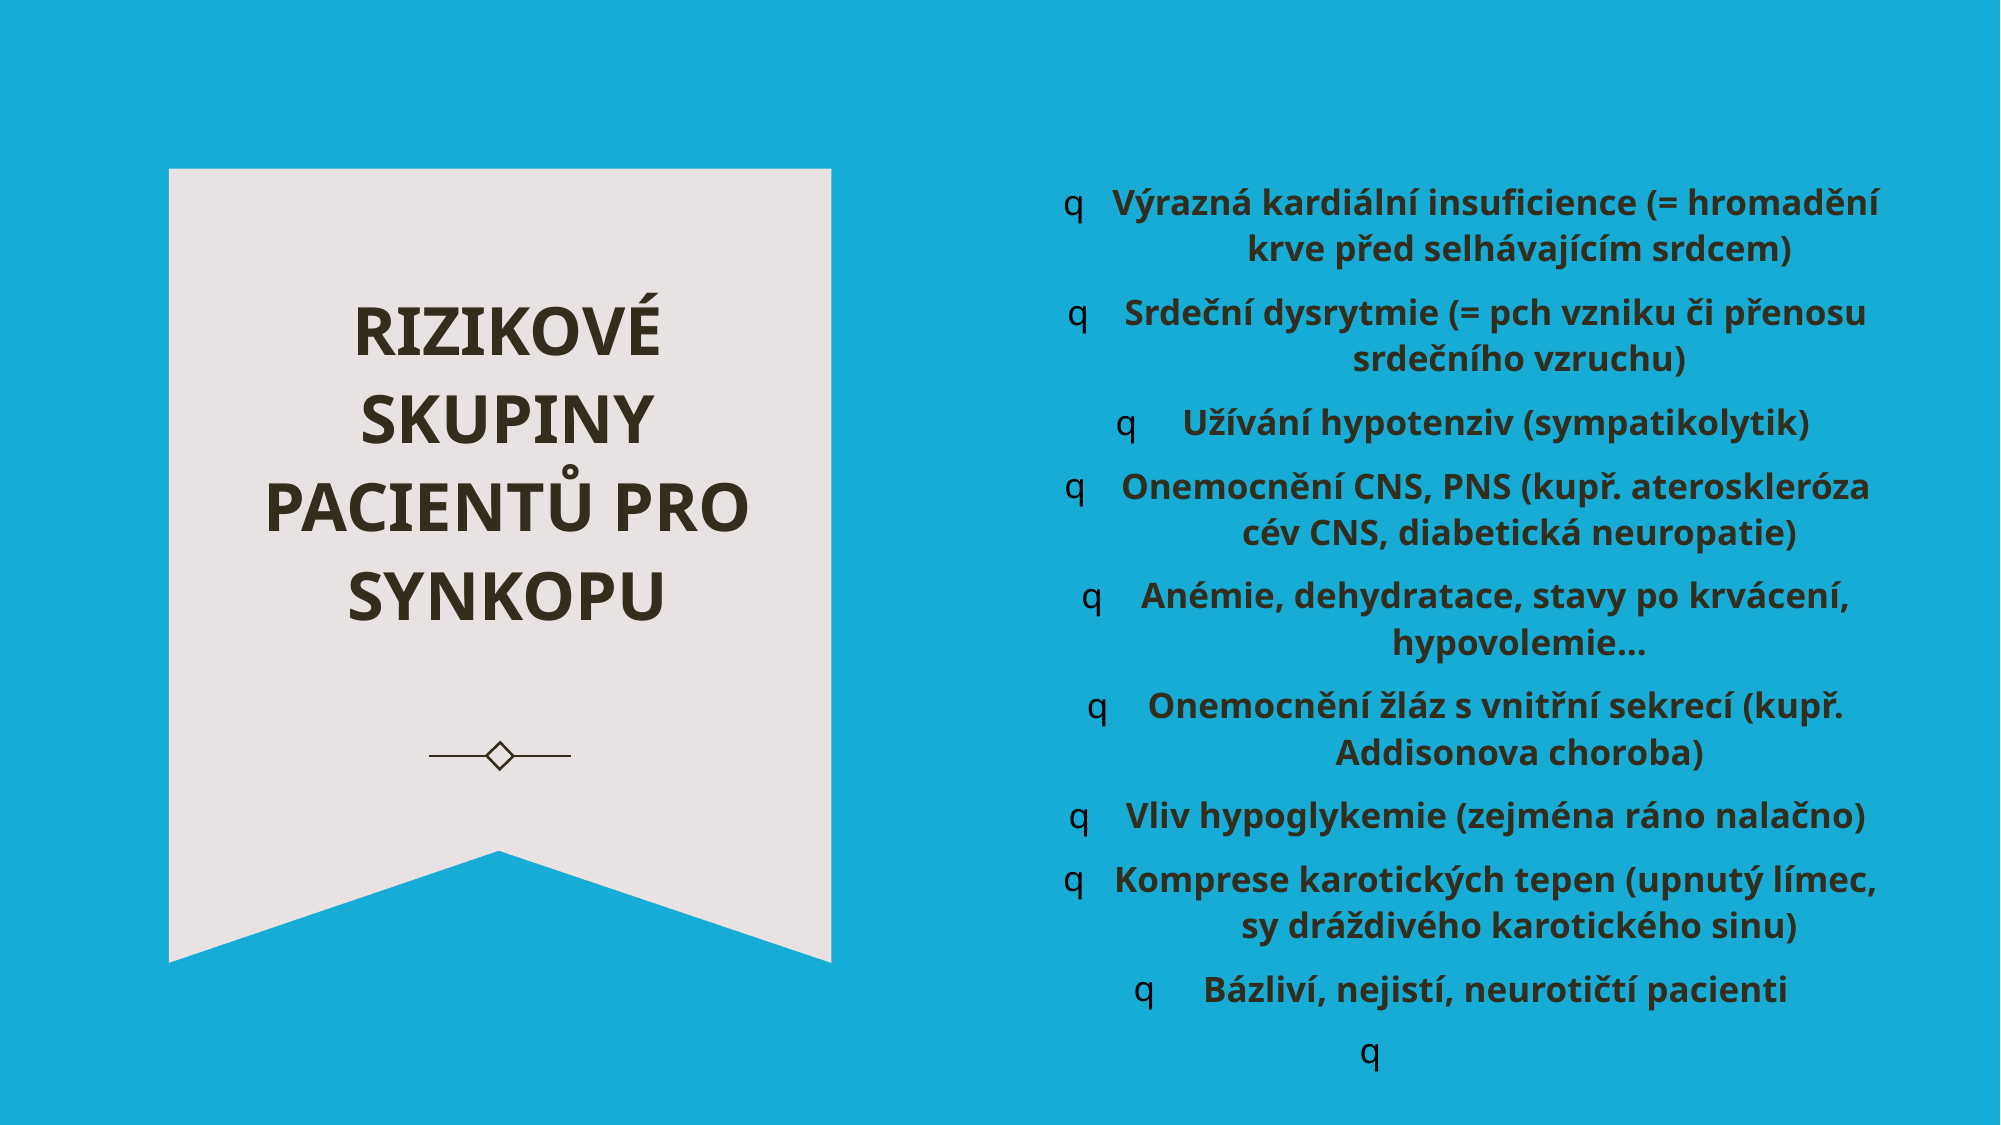

Výrazná kardiální insuficience (= hromadění krve před selhávajícím srdcem)
Srdeční dysrytmie (= pch vzniku či přenosu srdečního vzruchu)
Užívání hypotenziv (sympatikolytik)
Onemocnění CNS, PNS (kupř. ateroskleróza cév CNS, diabetická neuropatie)
Anémie, dehydratace, stavy po krvácení, hypovolemie...
Onemocnění žláz s vnitřní sekrecí (kupř. Addisonova choroba)
Vliv hypoglykemie (zejména ráno nalačno)
Komprese karotických tepen (upnutý límec, sy dráždivého karotického sinu)
Bázliví, nejistí, neurotičtí pacienti
# RIZIKOVÉ SKUPINY PACIENTŮ PRO SYNKOPU